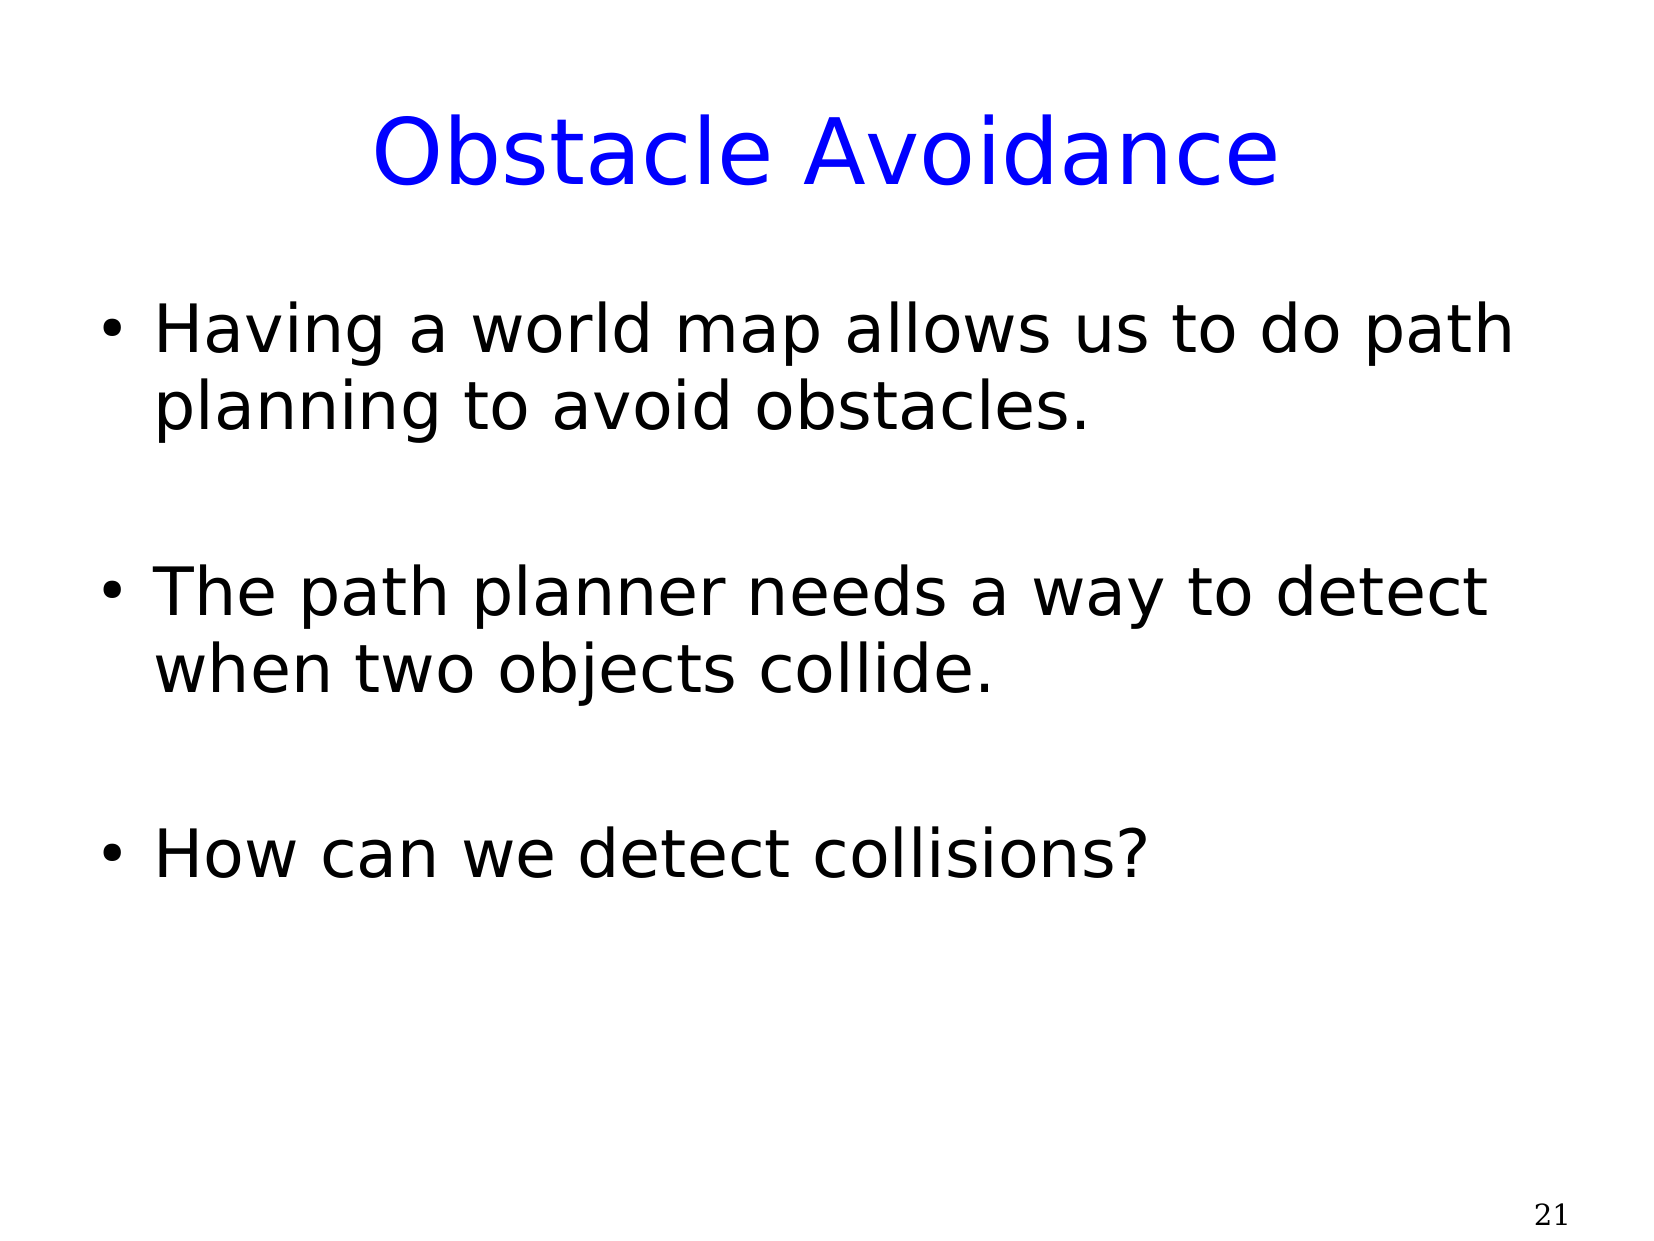

# Obstacle Avoidance
Having a world map allows us to do path planning to avoid obstacles.
The path planner needs a way to detect when two objects collide.
How can we detect collisions?
21